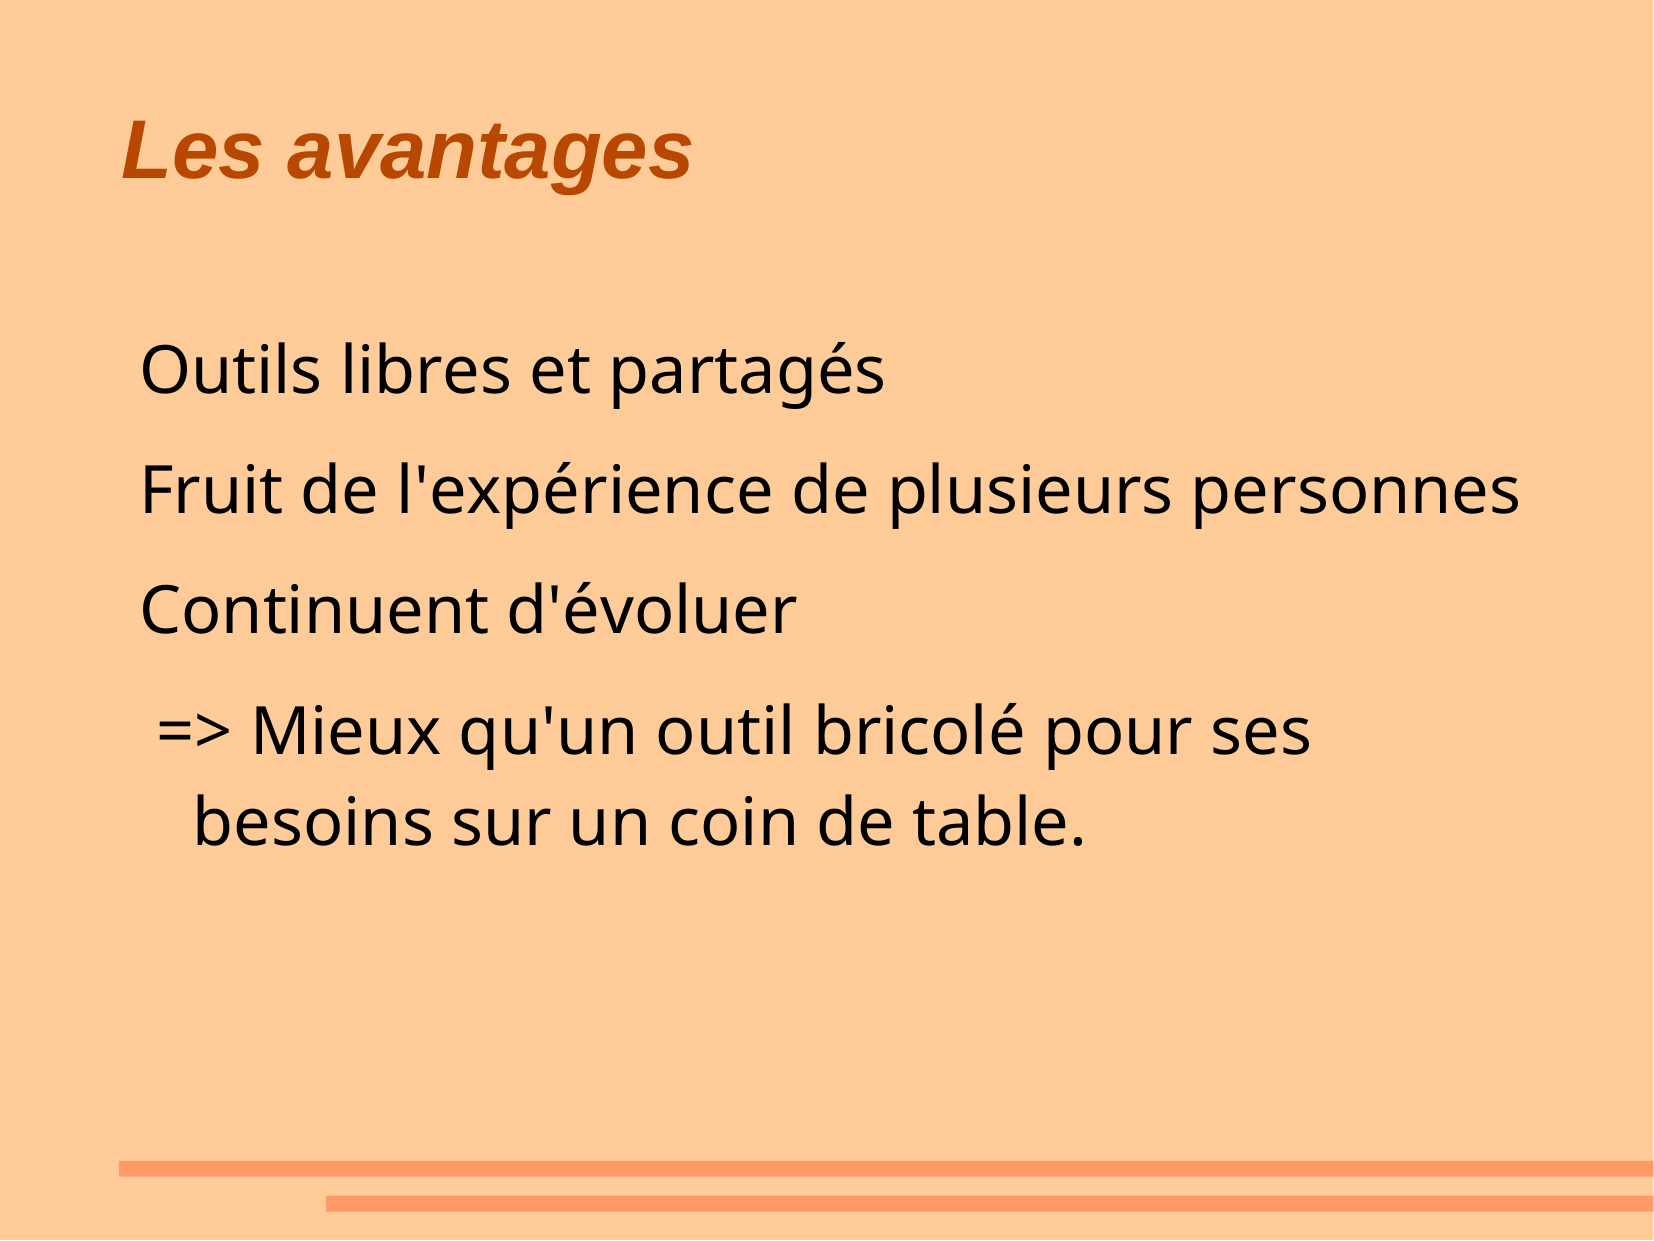

# Les avantages
Outils libres et partagés
Fruit de l'expérience de plusieurs personnes
Continuent d'évoluer
 => Mieux qu'un outil bricolé pour ses besoins sur un coin de table.